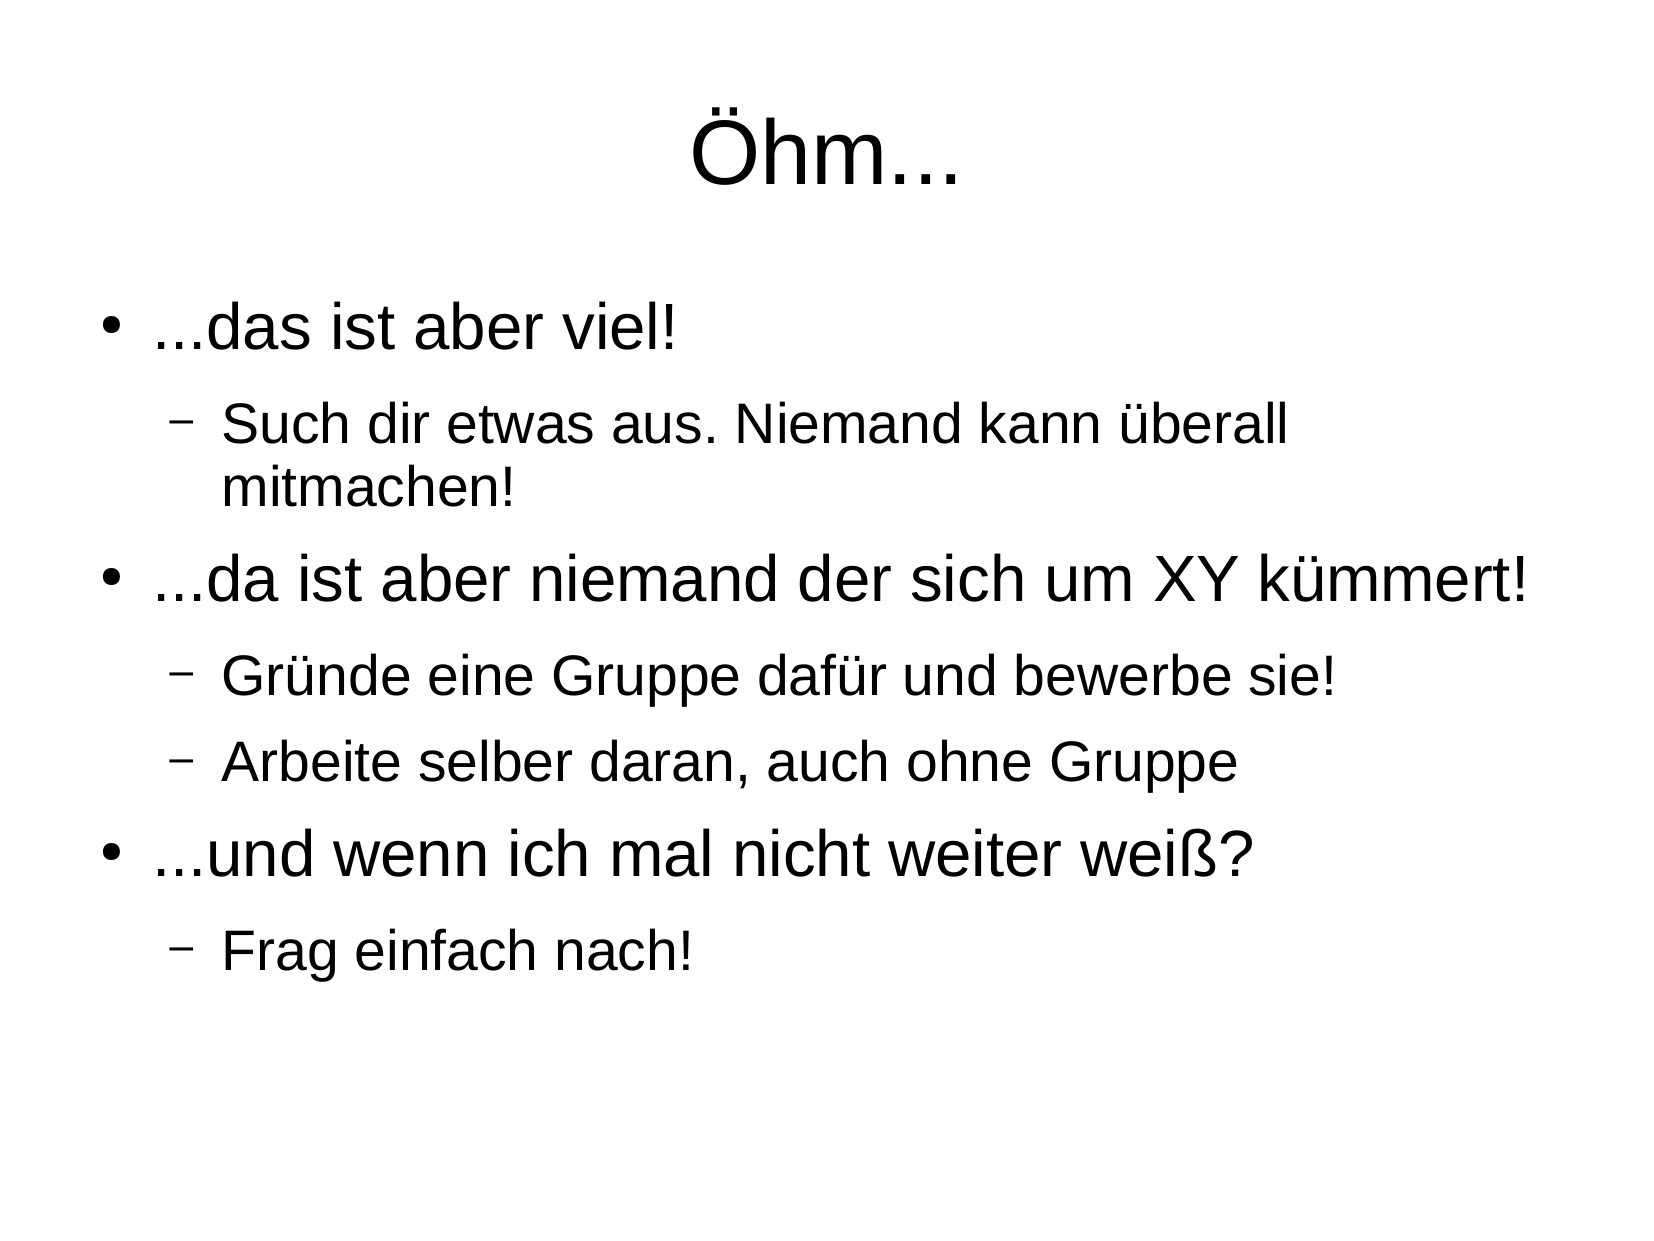

# Öhm...
...das ist aber viel!
Such dir etwas aus. Niemand kann überall mitmachen!
...da ist aber niemand der sich um XY kümmert!
Gründe eine Gruppe dafür und bewerbe sie!
Arbeite selber daran, auch ohne Gruppe
...und wenn ich mal nicht weiter weiß?
Frag einfach nach!